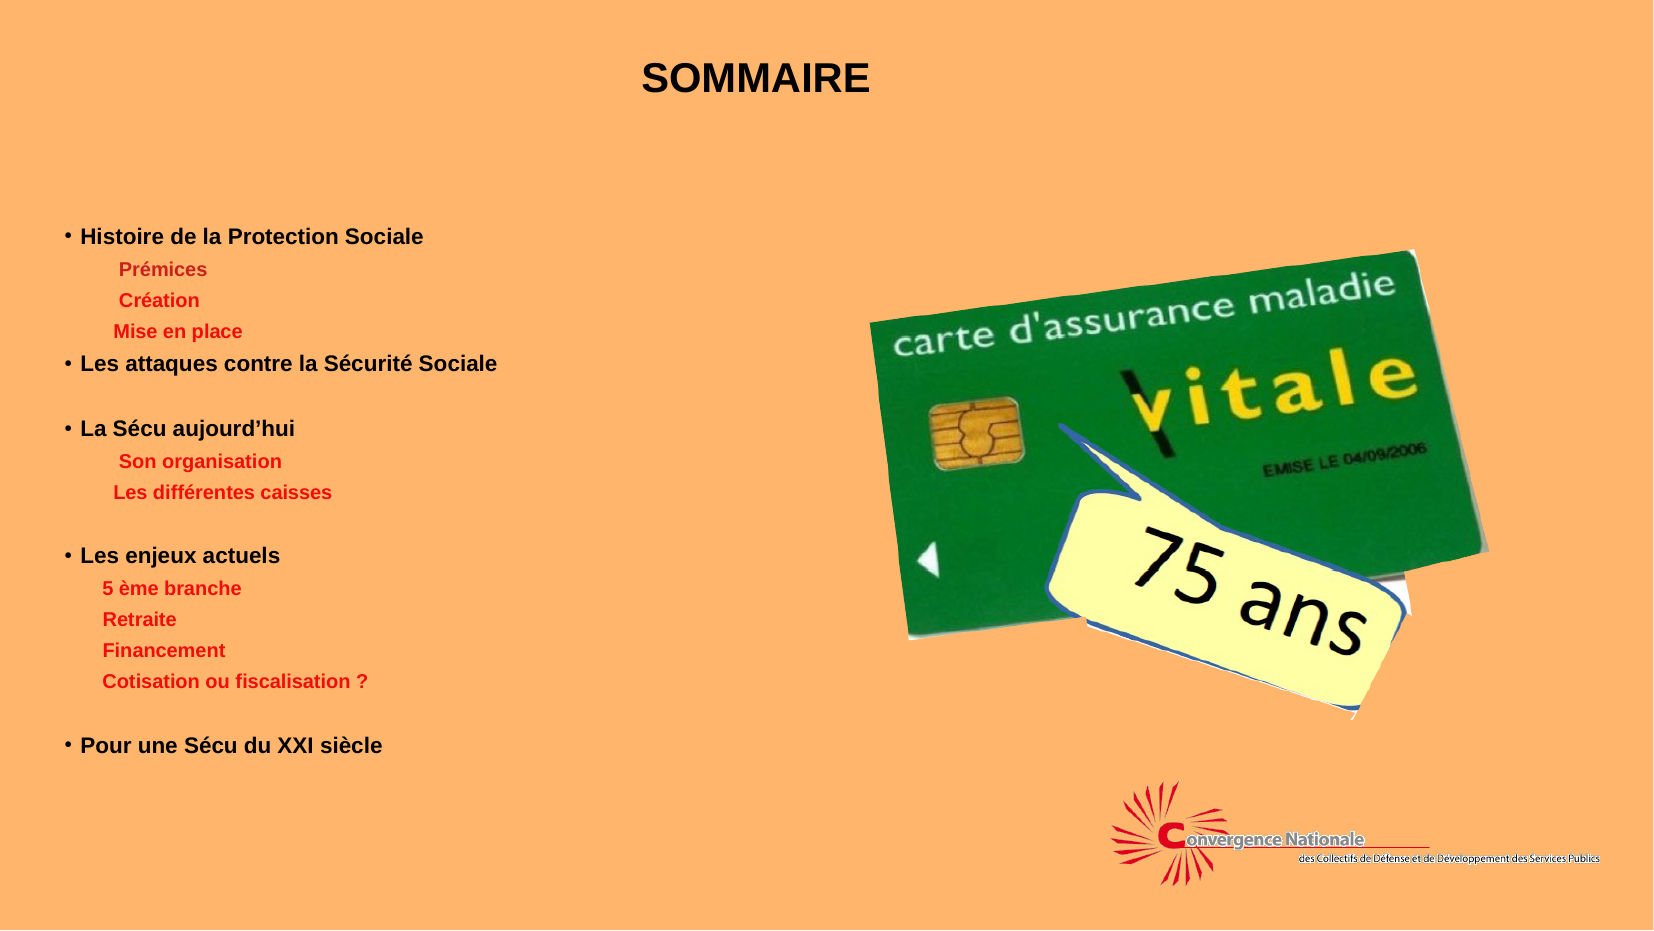

# SOMMAIRE
Histoire de la Protection Sociale
 Prémices
 Création
 Mise en place
Les attaques contre la Sécurité Sociale
La Sécu aujourd’hui
 Son organisation
 Les différentes caisses
Les enjeux actuels
 5 ème branche
 Retraite
 Financement
 Cotisation ou fiscalisation ?
Pour une Sécu du XXI siècle